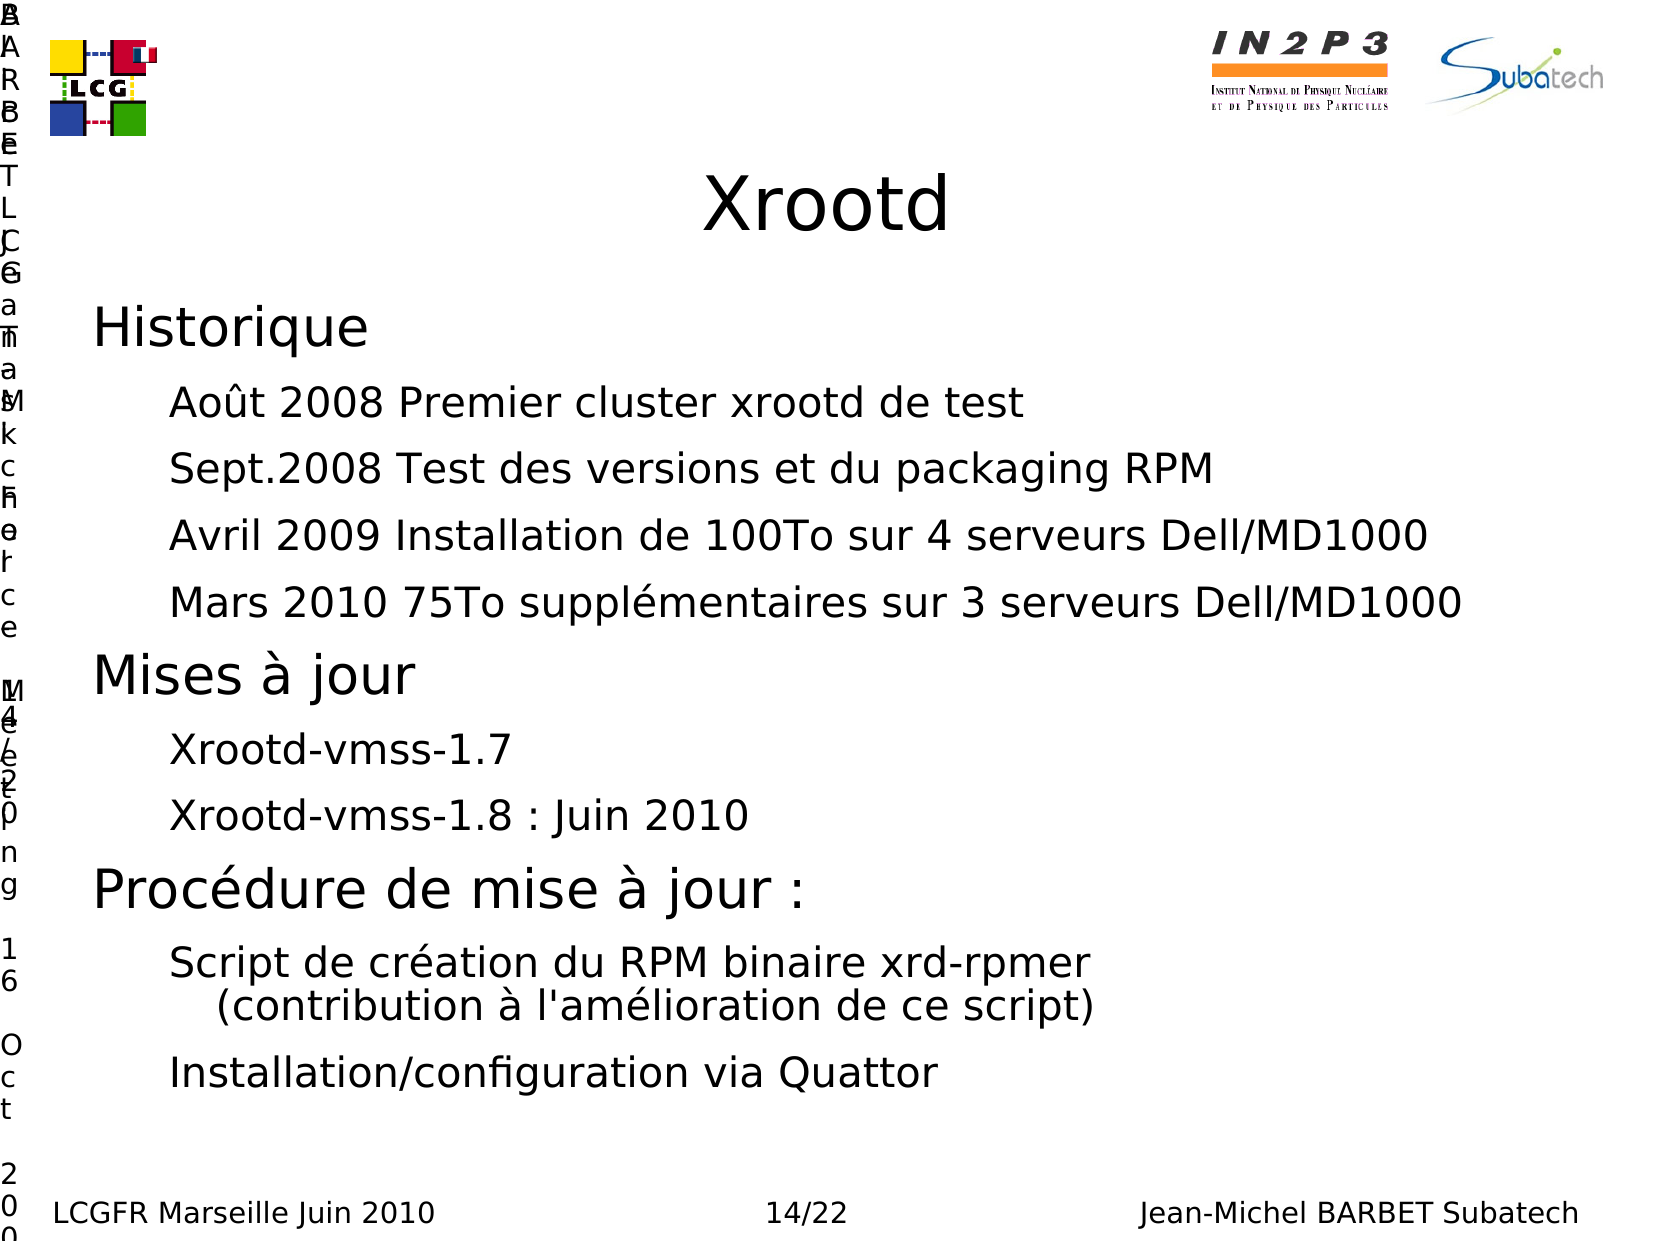

# Xrootd
Historique
Août 2008 Premier cluster xrootd de test
Sept.2008 Test des versions et du packaging RPM
Avril 2009 Installation de 100To sur 4 serveurs Dell/MD1000
Mars 2010 75To supplémentaires sur 3 serveurs Dell/MD1000
Mises à jour
Xrootd-vmss-1.7
Xrootd-vmss-1.8 : Juin 2010
Procédure de mise à jour :
Script de création du RPM binaire xrd-rpmer
(contribution à l'amélioration de ce script)
Installation/configuration via Quattor